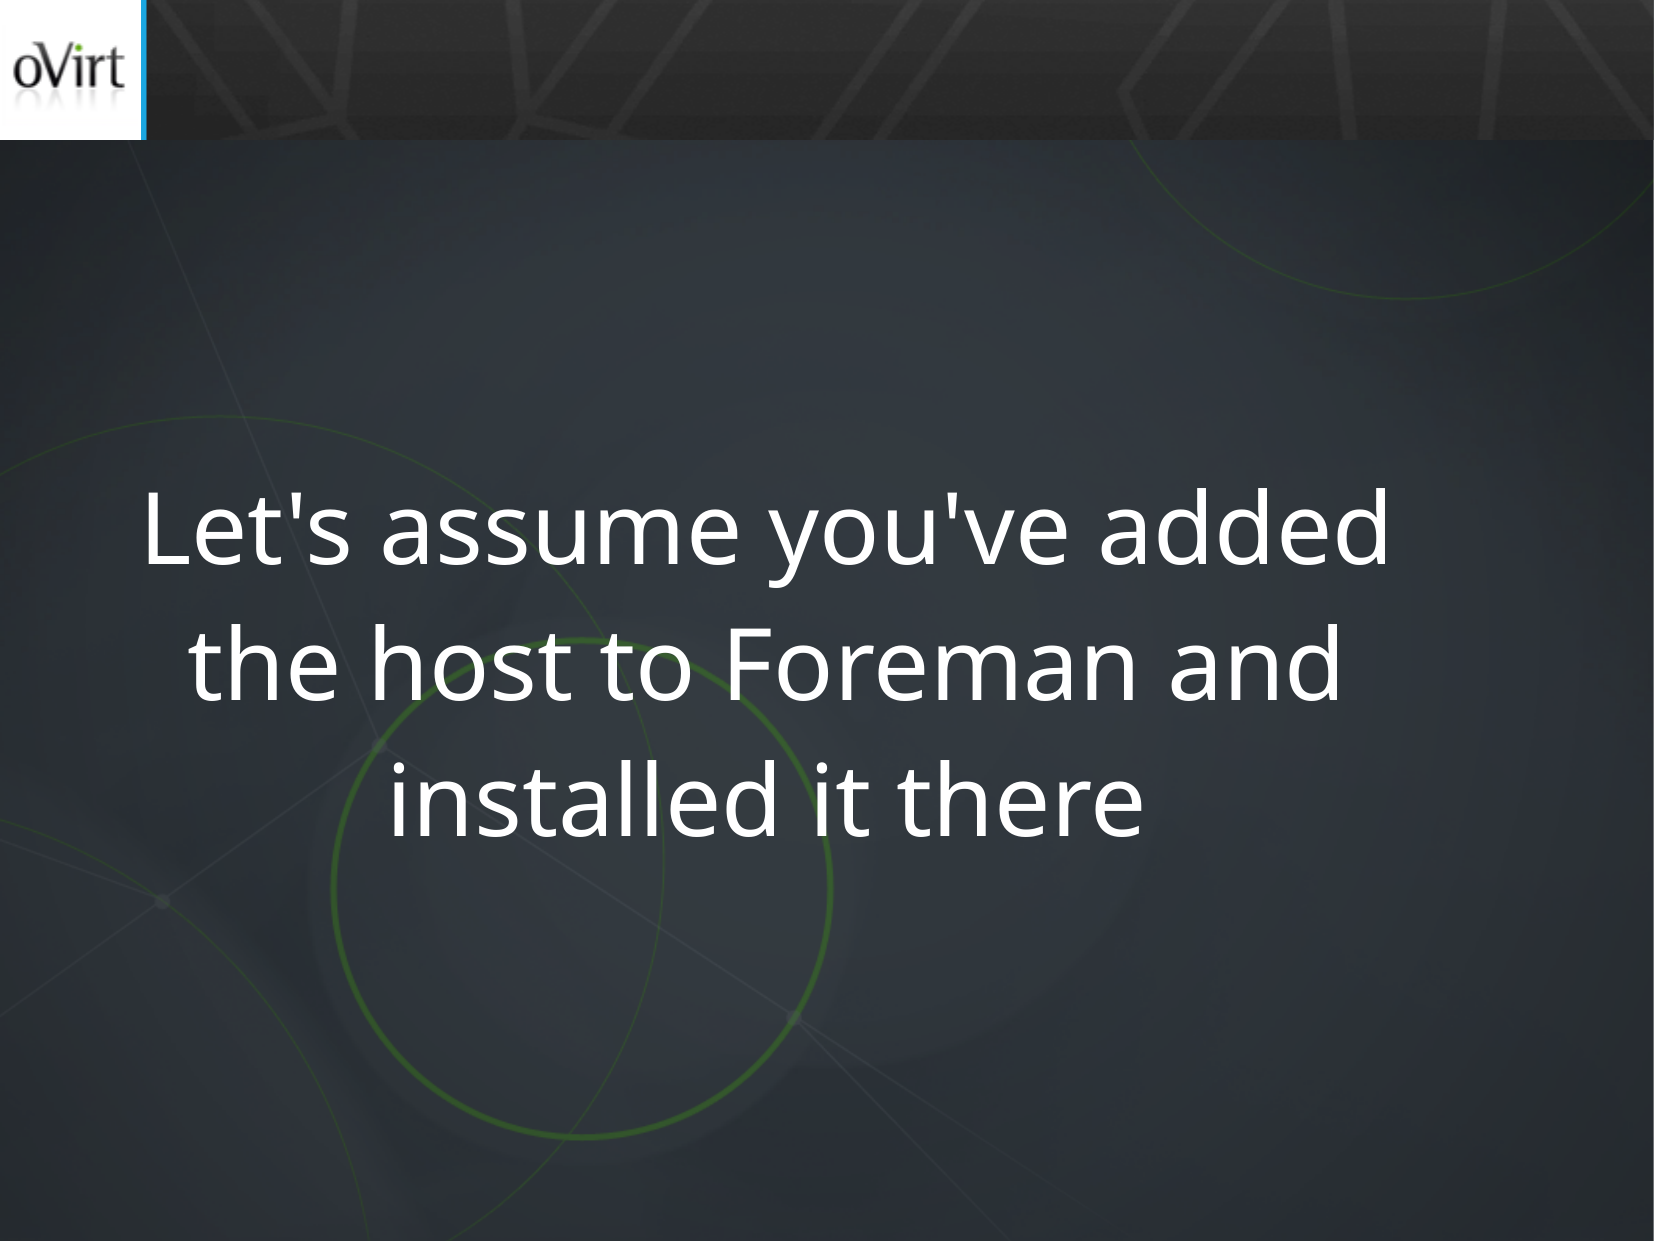

Let's assume you've added the host to Foreman and installed it there